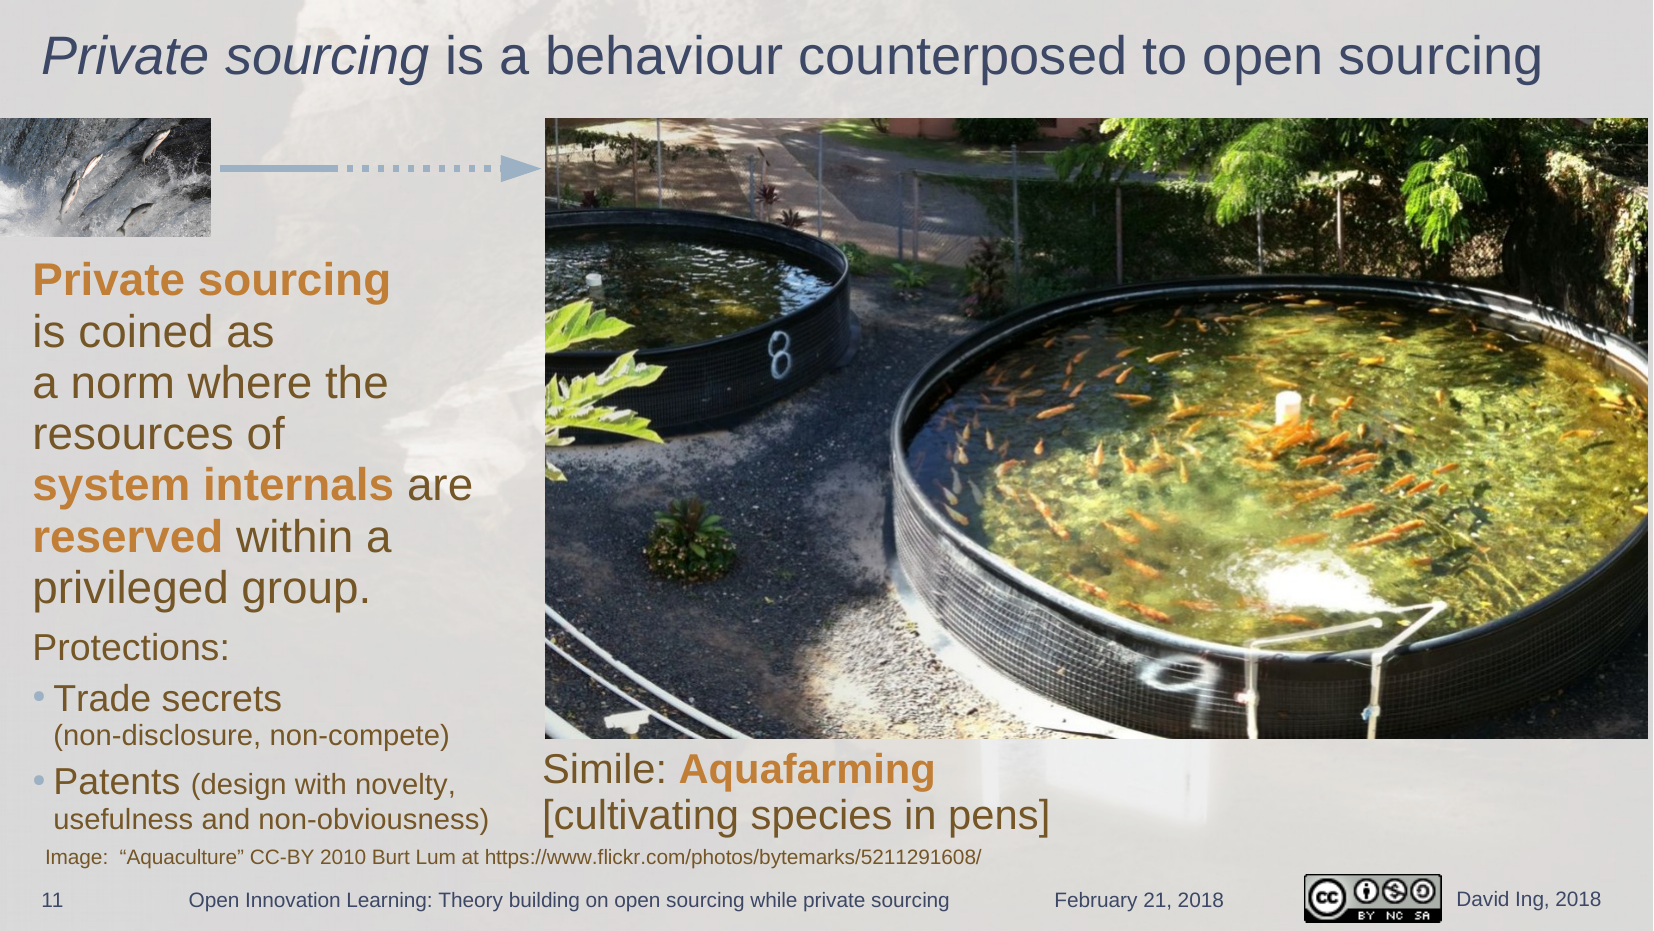

# Private sourcing is a behaviour counterposed to open sourcing
Private sourcing
is coined as
a norm where the resources of
system internals are reserved within a privileged group.
Protections:
Trade secrets
(non-disclosure, non-compete)
Patents (design with novelty, usefulness and non-obviousness)
Simile: Aquafarming
[cultivating species in pens]
Image: “Aquaculture” CC-BY 2010 Burt Lum at https://www.flickr.com/photos/bytemarks/5211291608/
Open Innovation Learning: Theory building on open sourcing while private sourcing
February 21, 2018
11